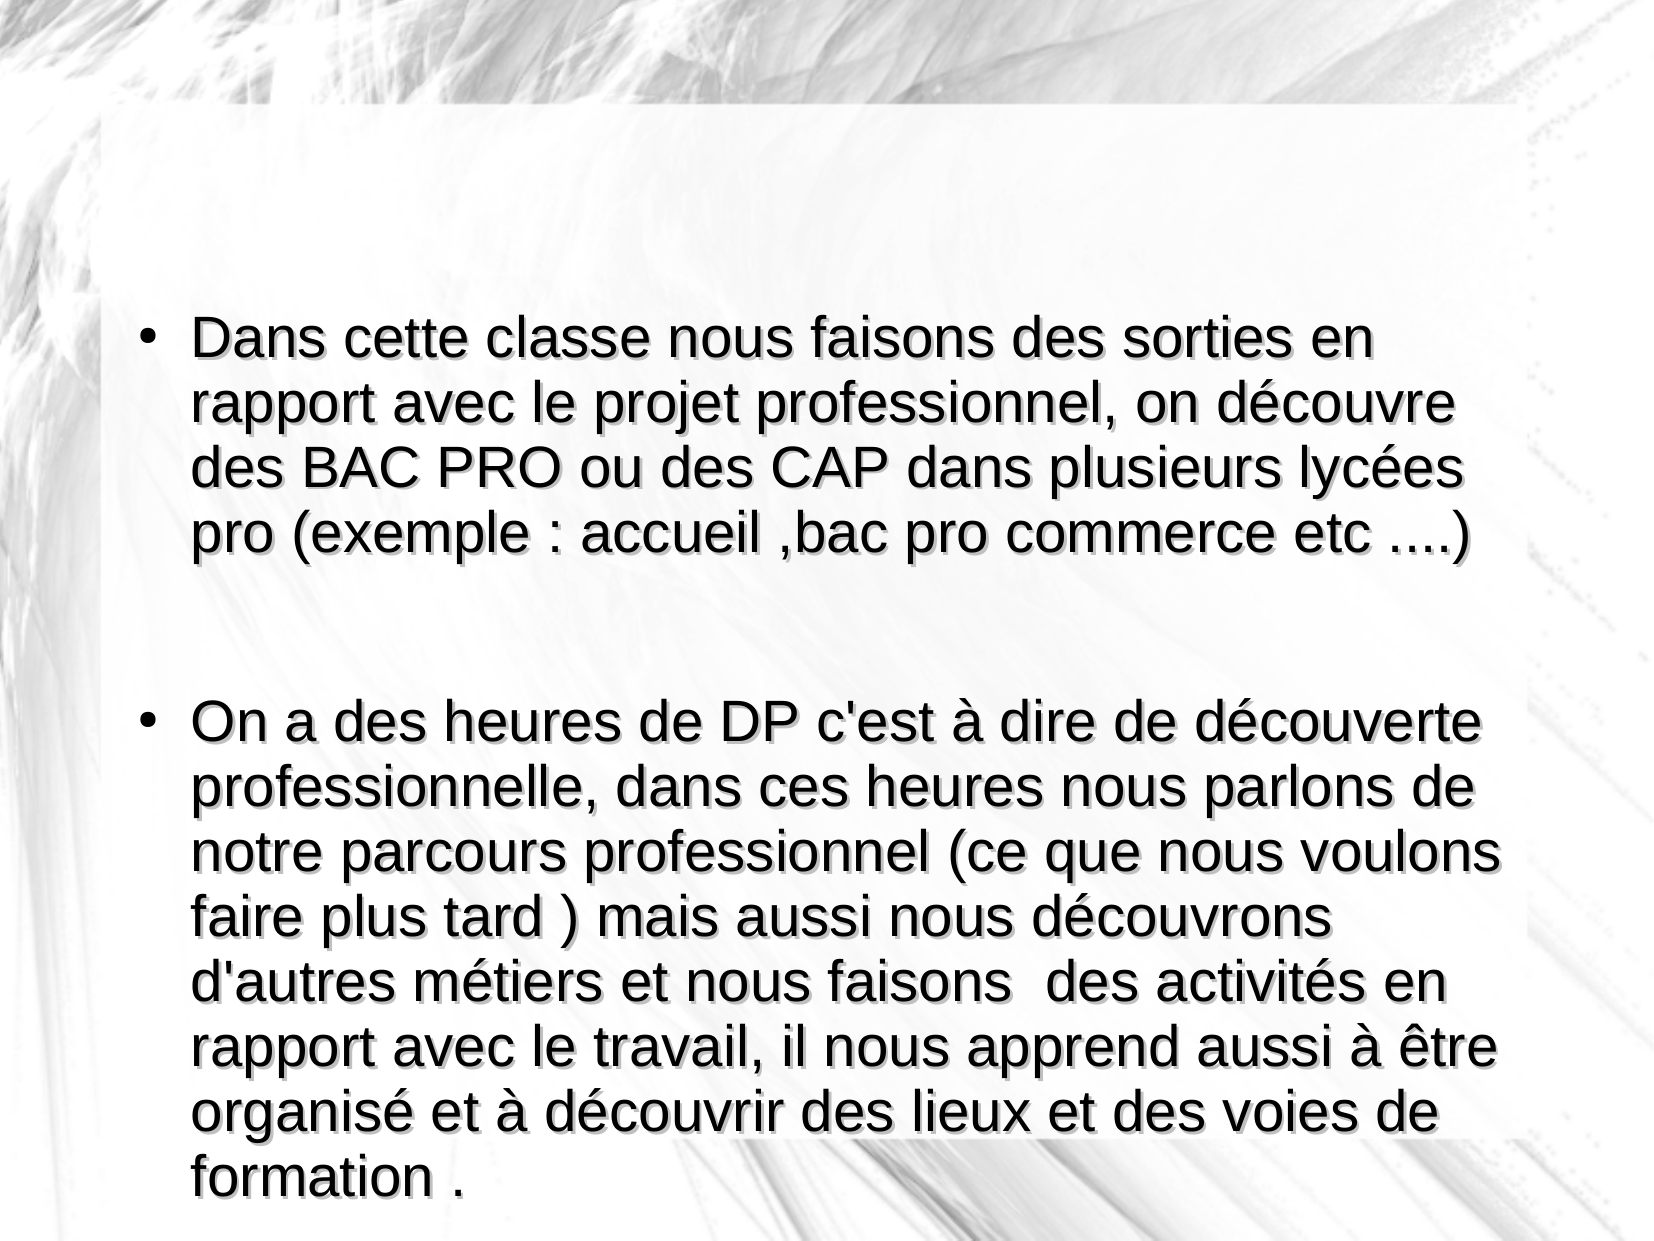

# Dans cette classe nous faisons des sorties en rapport avec le projet professionnel, on découvre des BAC PRO ou des CAP dans plusieurs lycées pro (exemple : accueil ,bac pro commerce etc ....)
On a des heures de DP c'est à dire de découverte professionnelle, dans ces heures nous parlons de notre parcours professionnel (ce que nous voulons faire plus tard ) mais aussi nous découvrons d'autres métiers et nous faisons des activités en rapport avec le travail, il nous apprend aussi à être organisé et à découvrir des lieux et des voies de formation .